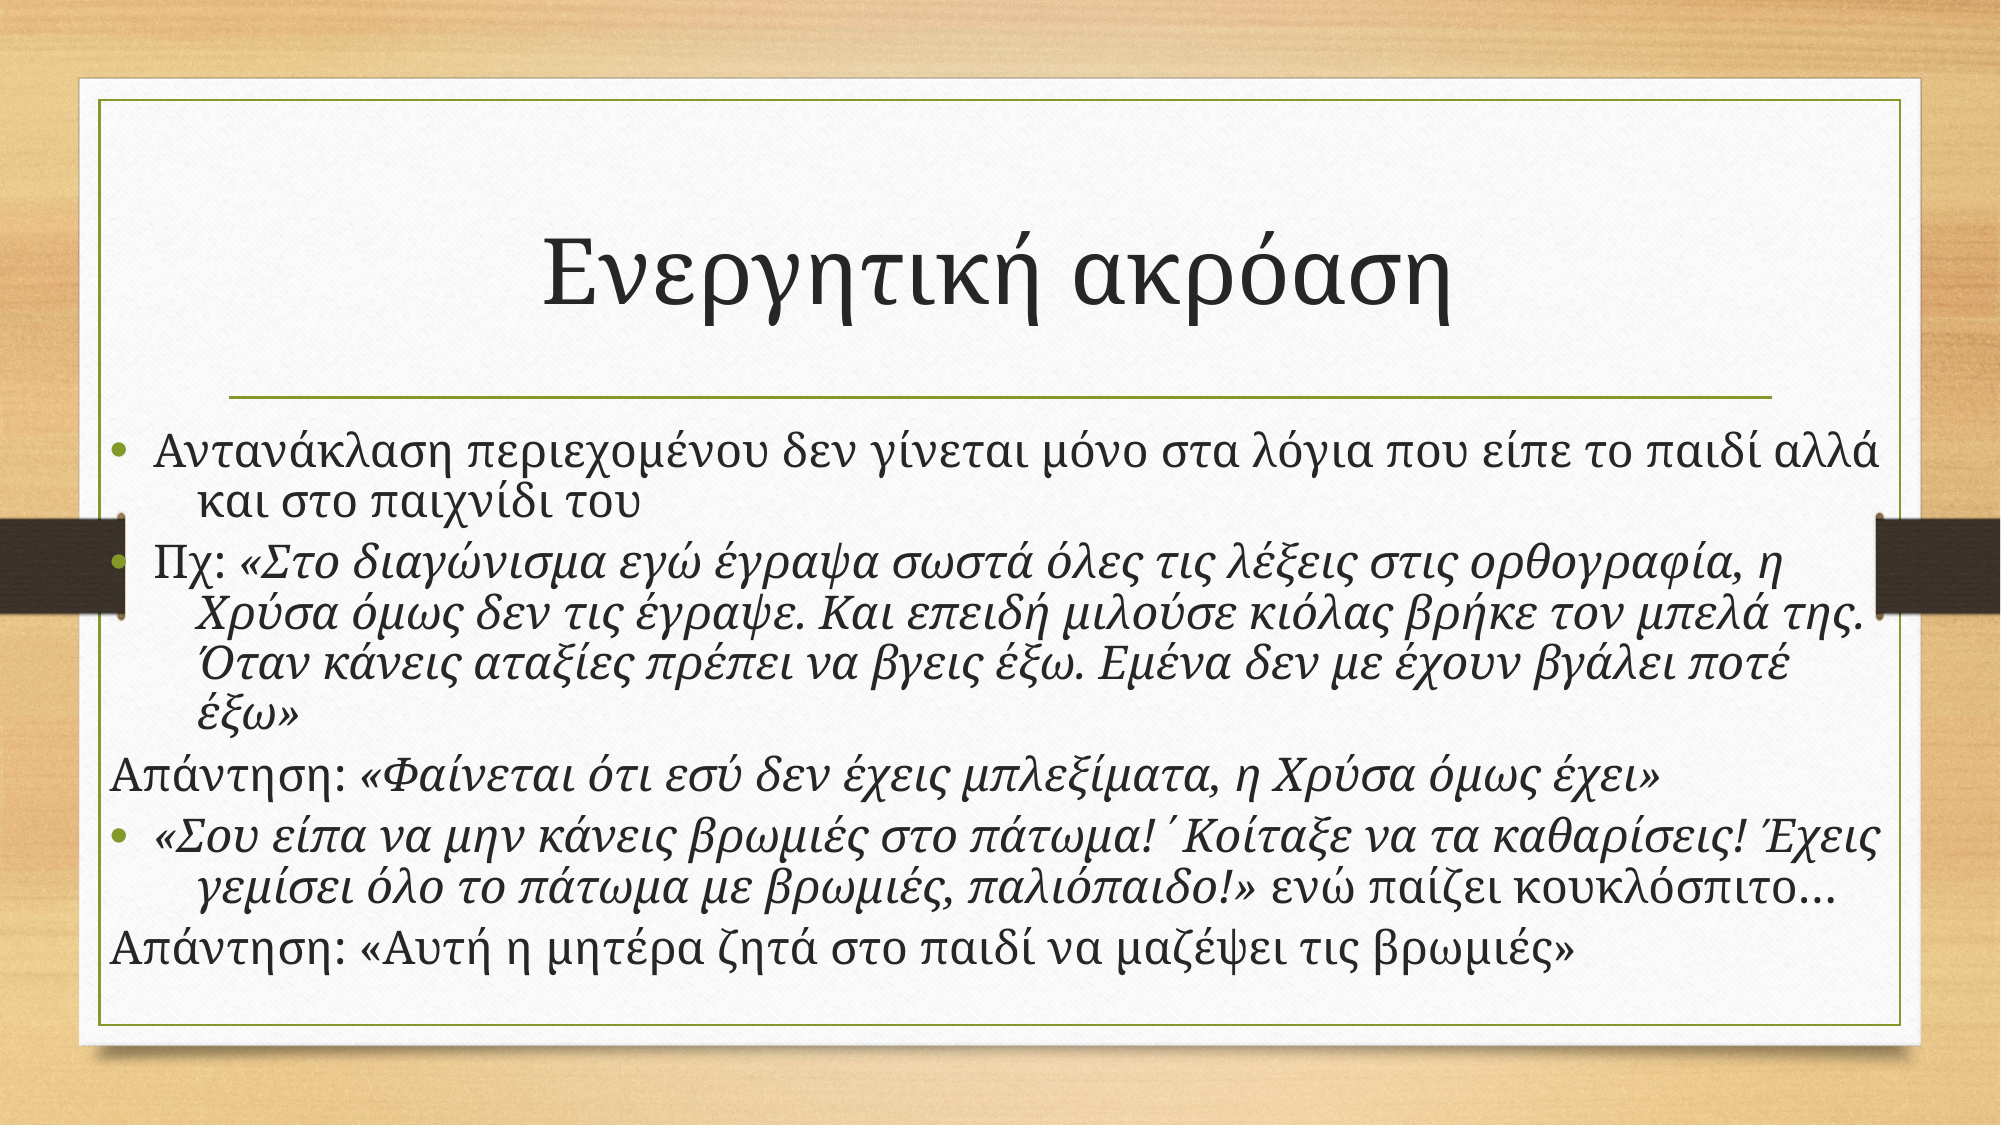

# Ενεργητική ακρόαση
Αντανάκλαση περιεχομένου δεν γίνεται μόνο στα λόγια που είπε το παιδί αλλά και στο παιχνίδι του
Πχ: «Στο διαγώνισμα εγώ έγραψα σωστά όλες τις λέξεις στις ορθογραφία, η Χρύσα όμως δεν τις έγραψε. Και επειδή μιλούσε κιόλας βρήκε τον μπελά της. Όταν κάνεις αταξίες πρέπει να βγεις έξω. Εμένα δεν με έχουν βγάλει ποτέ έξω»
Απάντηση: «Φαίνεται ότι εσύ δεν έχεις μπλεξίματα, η Χρύσα όμως έχει»
«Σου είπα να μην κάνεις βρωμιές στο πάτωμα!΄Κοίταξε να τα καθαρίσεις! Έχεις γεμίσει όλο το πάτωμα με βρωμιές, παλιόπαιδο!» ενώ παίζει κουκλόσπιτο…
Απάντηση: «Αυτή η μητέρα ζητά στο παιδί να μαζέψει τις βρωμιές»